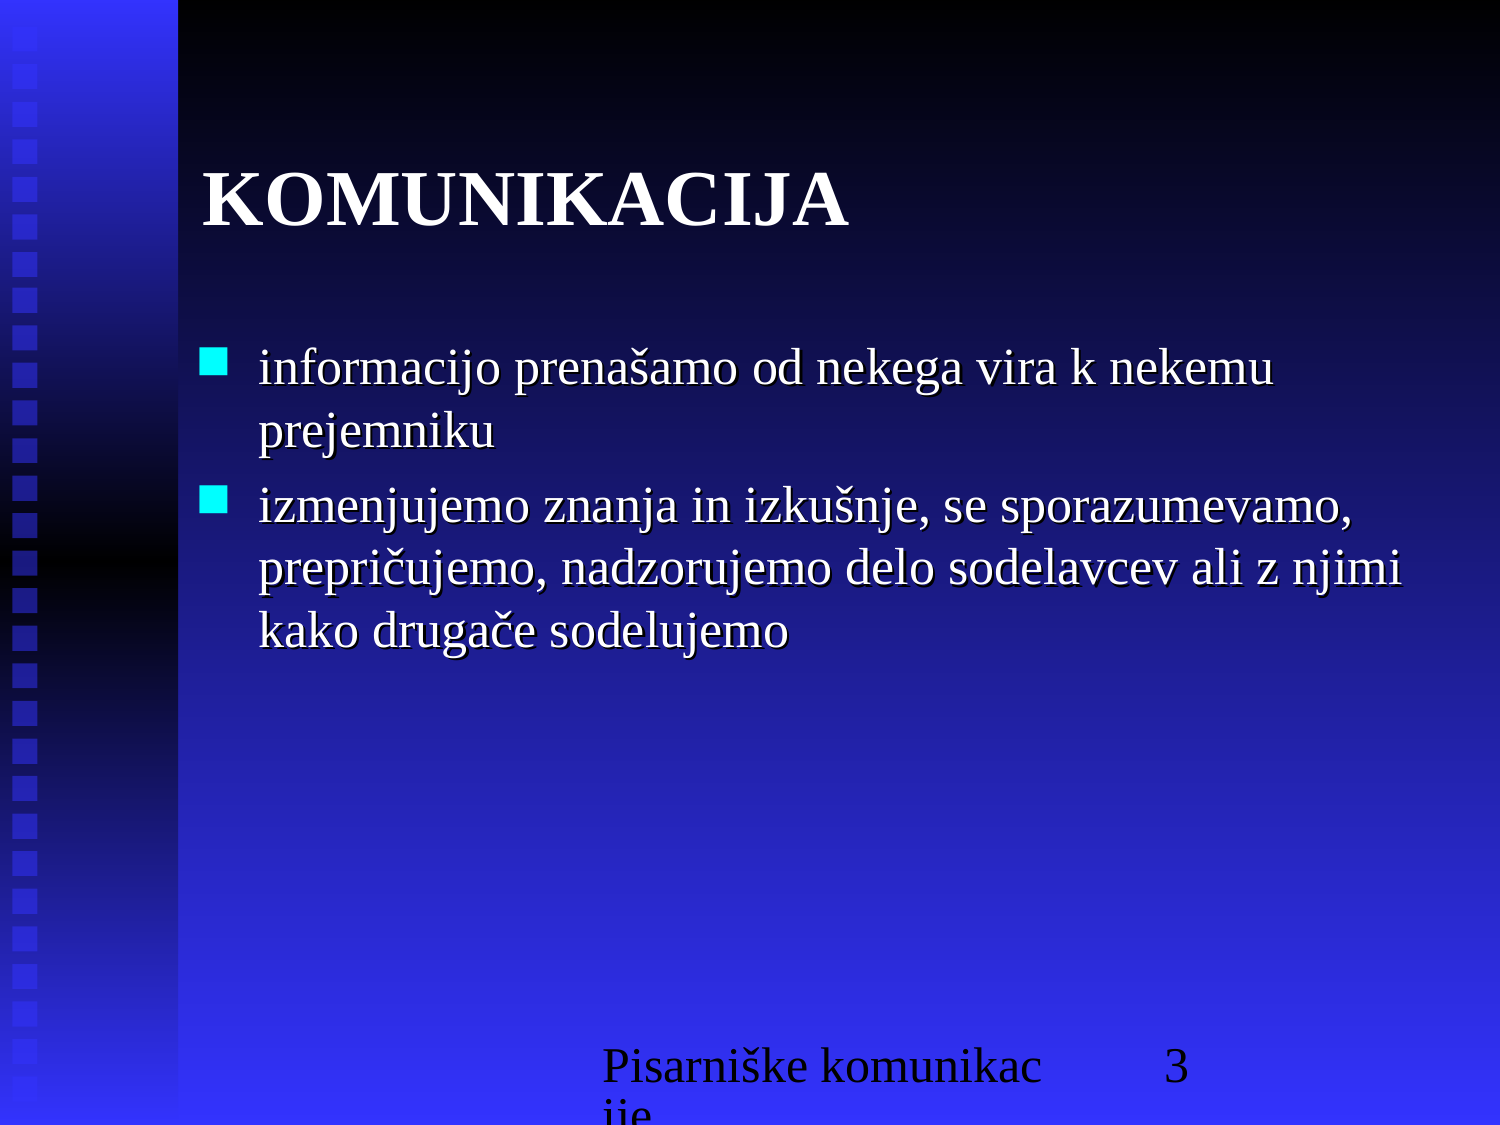

# KOMUNIKACIJA
informacijo prenašamo od nekega vira k nekemu prejemniku
izmenjujemo znanja in izkušnje, se sporazumevamo, prepričujemo, nadzorujemo delo sodelavcev ali z njimi kako drugače sodelujemo
Pisarniške komunikacije
3